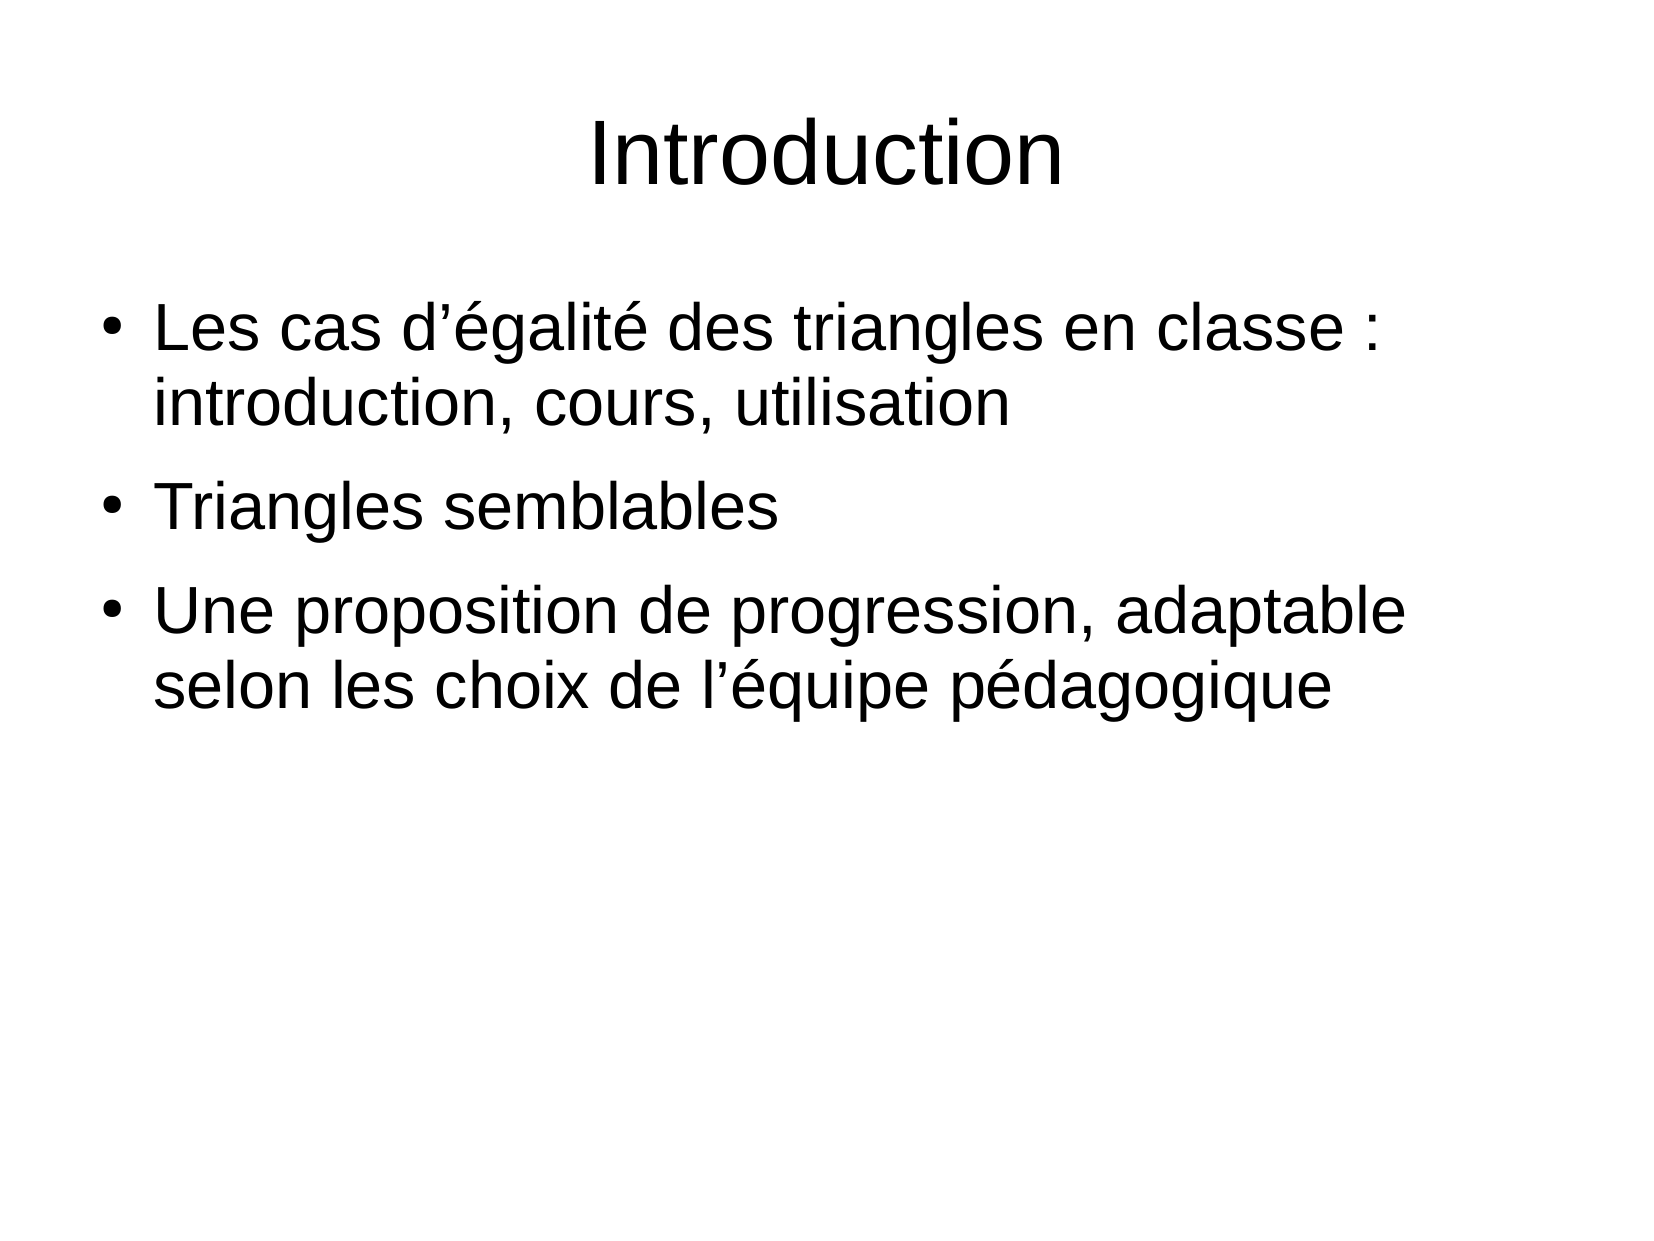

# Introduction
Les cas d’égalité des triangles en classe : introduction, cours, utilisation
Triangles semblables
Une proposition de progression, adaptable selon les choix de l’équipe pédagogique